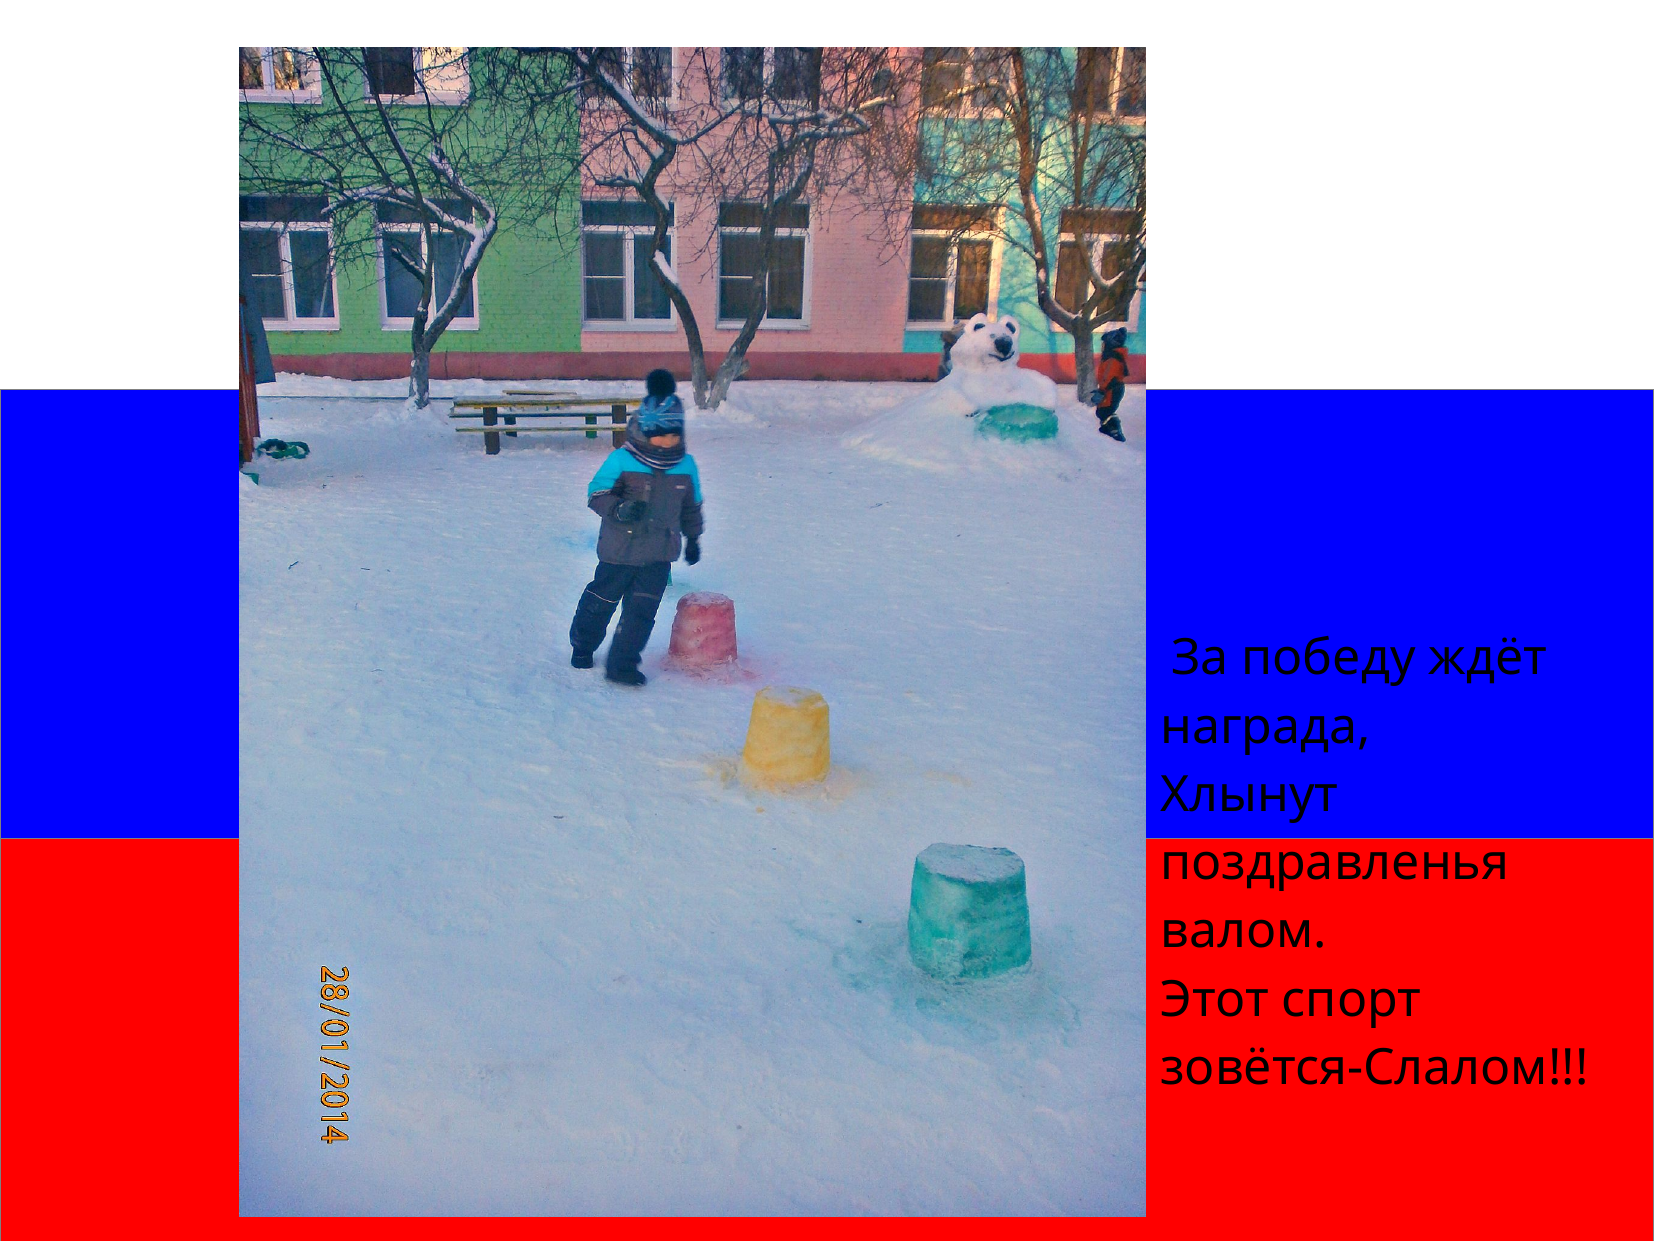

За победу ждёт награда,
Хлынут поздравленья валом.
Этот спорт зовётся-Слалом!!!